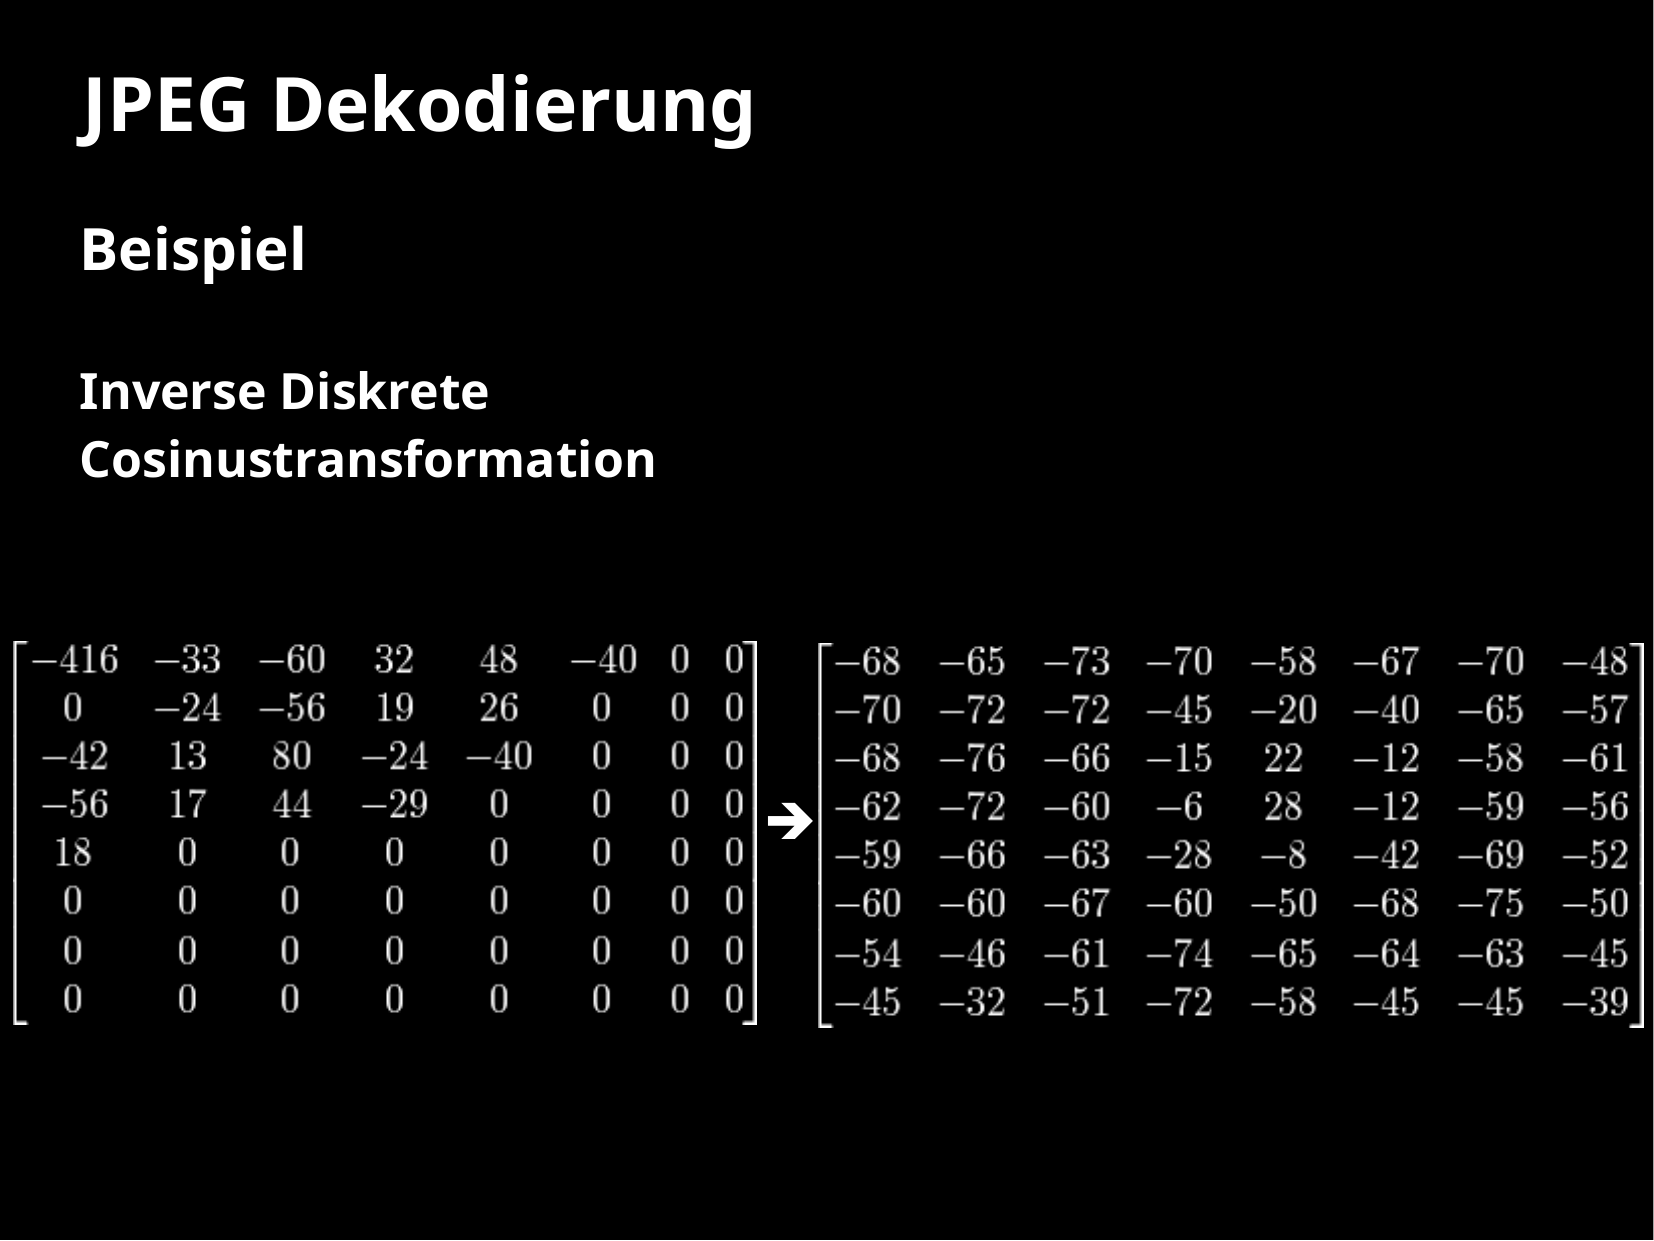

# JPEG Dekodierung
Beispiel
Inverse Diskrete
Cosinustransformation
